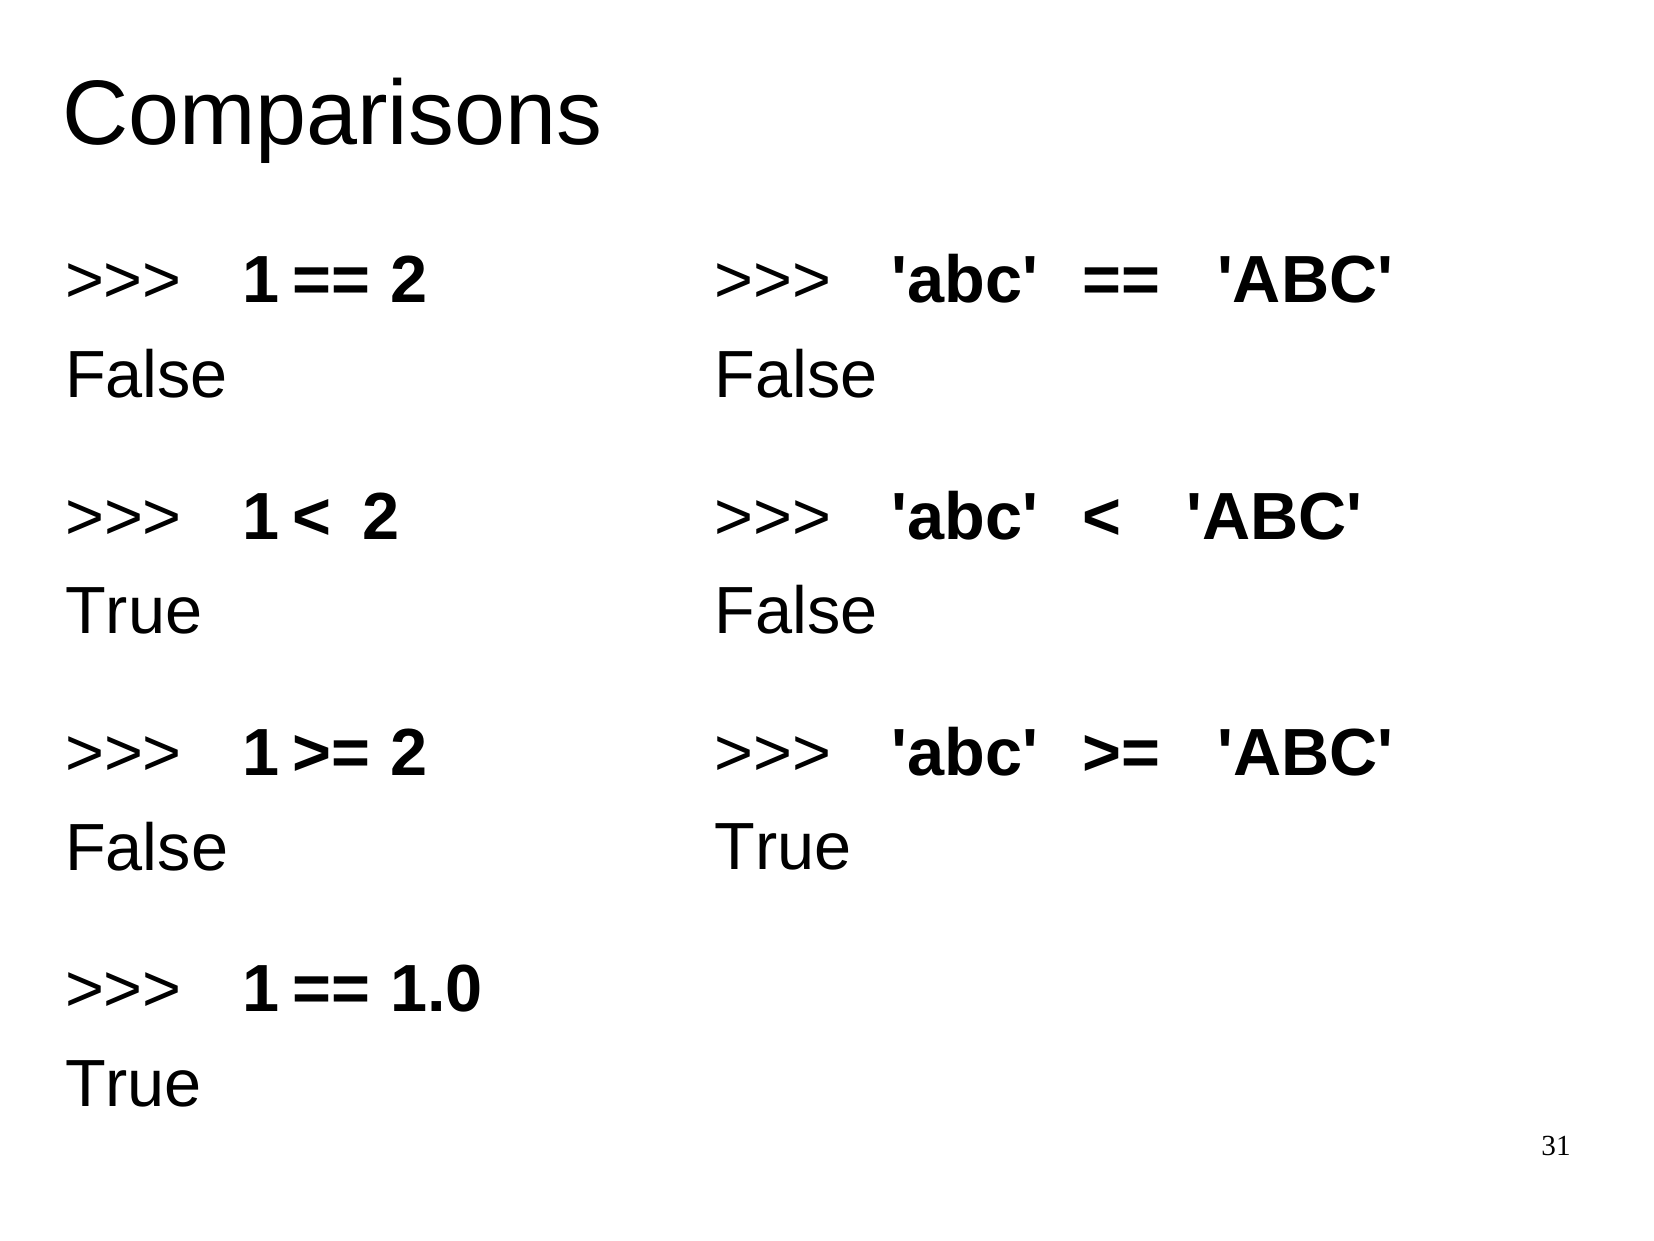

Comparisons
>>>
'abc'	==	'ABC'
>>>
1	==	2
False
False
>>>
'abc'	<	'ABC'
>>>
1	<	2
False
True
>>>
'abc'	>=	'ABC'
>>>
1	>=	2
True
False
>>>
1	==	1.0
True
31